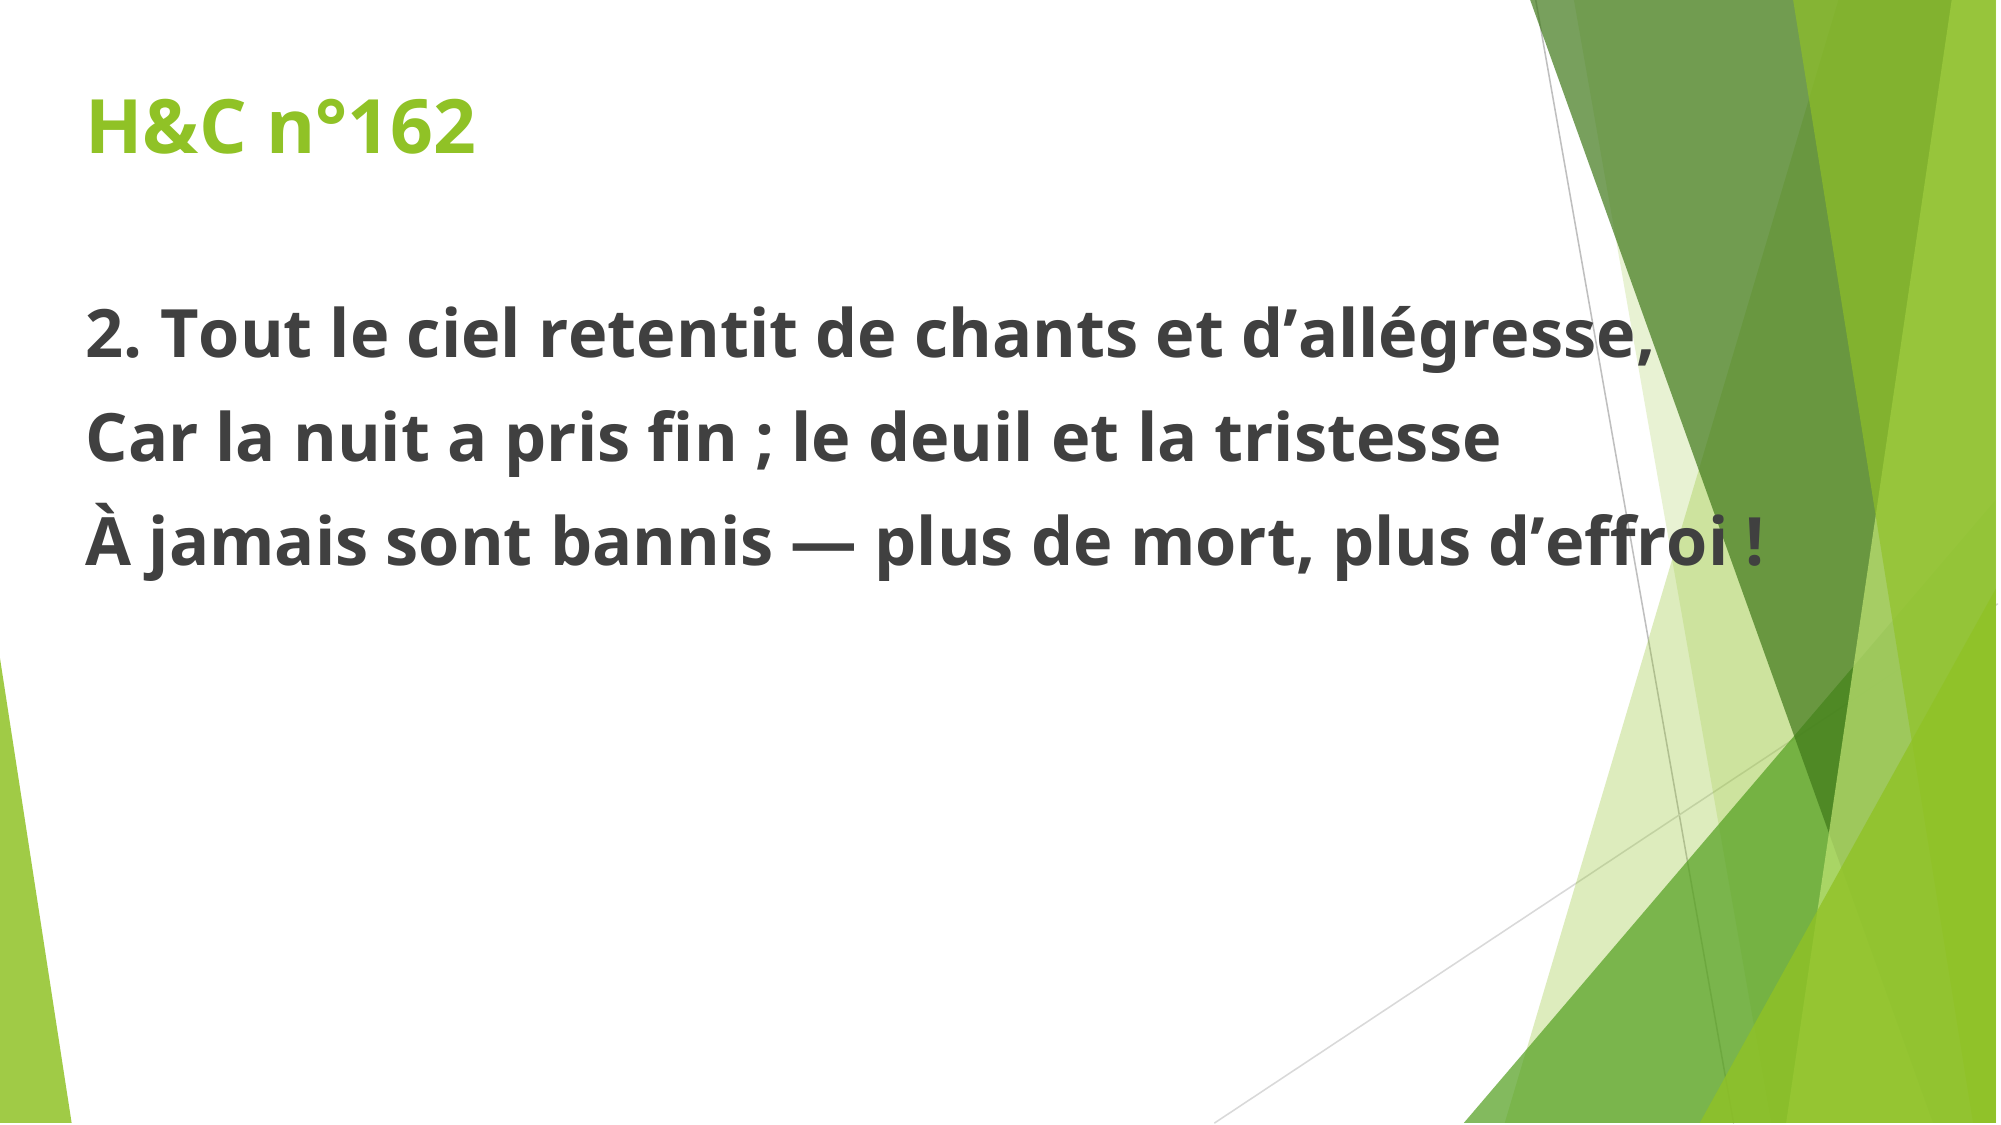

H&C n°162
2. Tout le ciel retentit de chants et d’allégresse,
Car la nuit a pris fin ; le deuil et la tristesse
À jamais sont bannis — plus de mort, plus d’effroi !